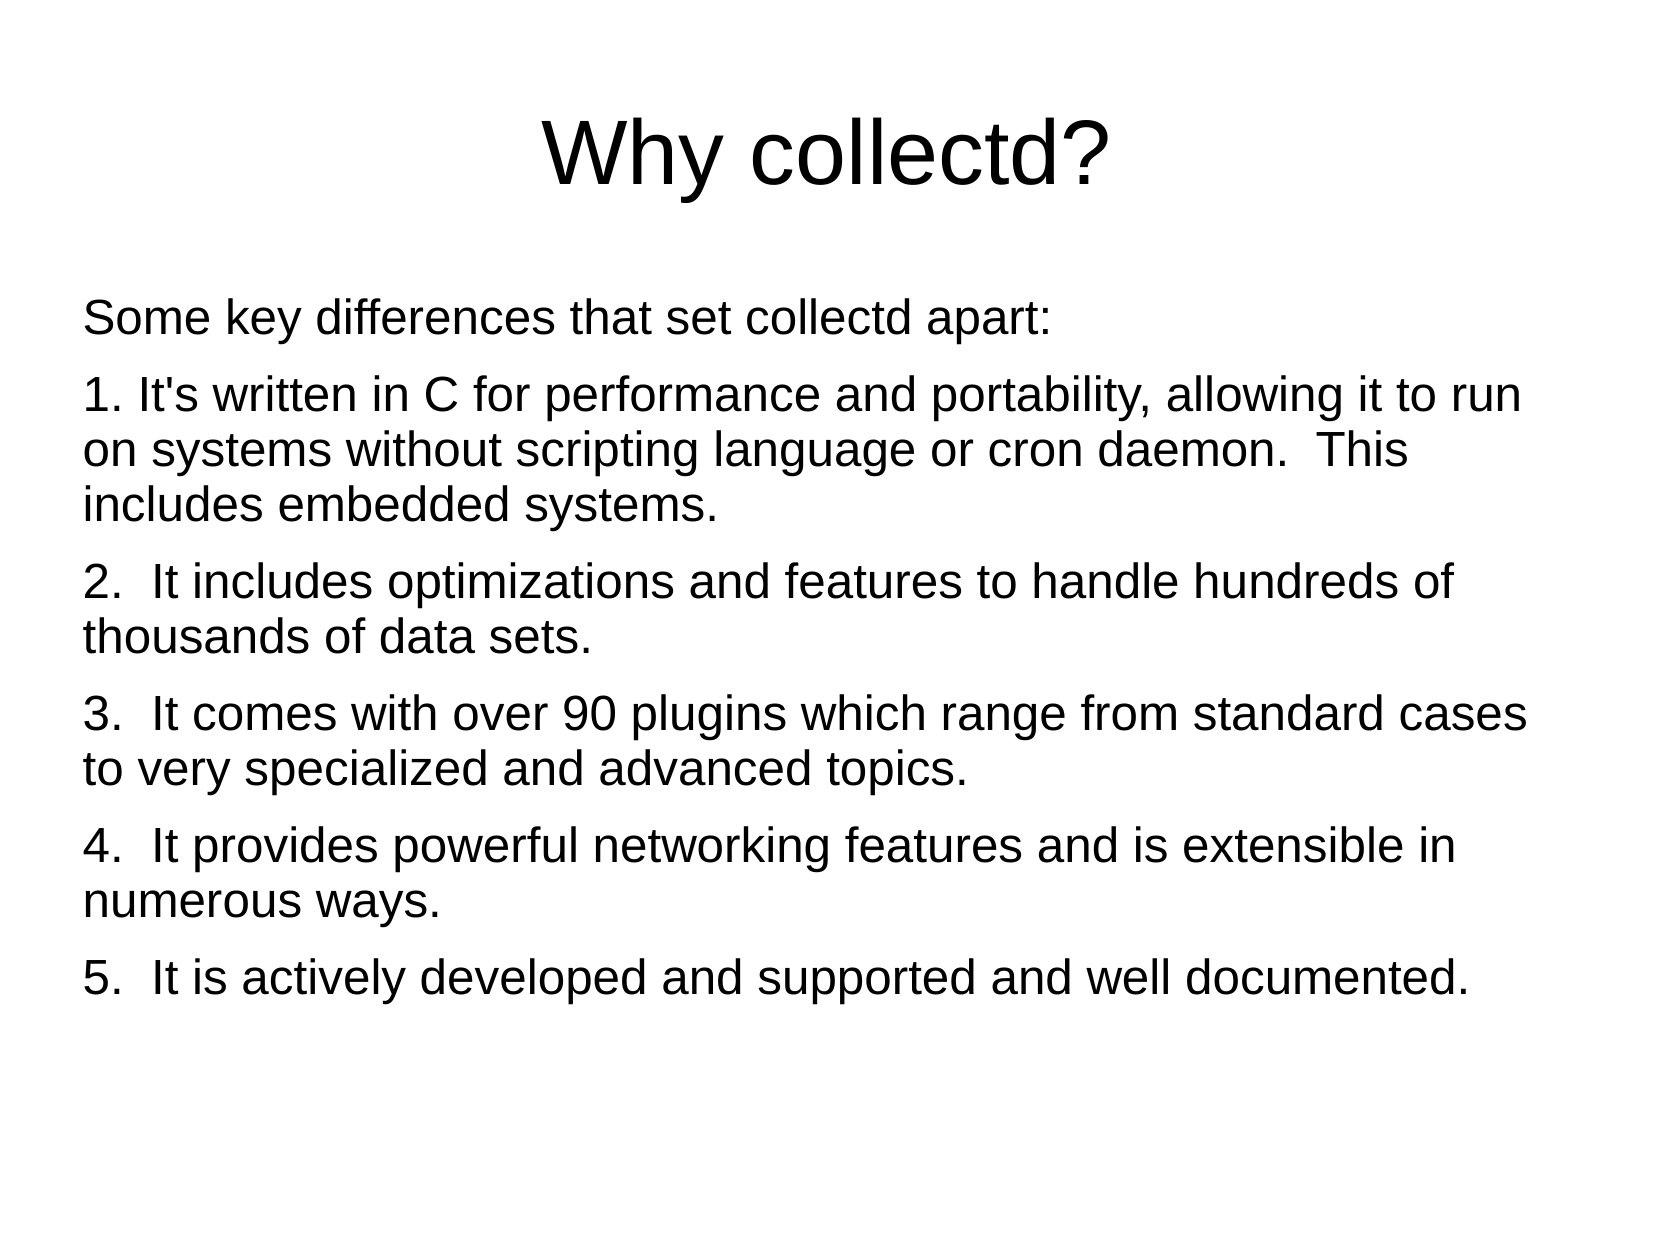

# Why collectd?
Some key differences that set collectd apart:
1. It's written in C for performance and portability, allowing it to run on systems without scripting language or cron daemon. This includes embedded systems.
2. It includes optimizations and features to handle hundreds of thousands of data sets.
3. It comes with over 90 plugins which range from standard cases to very specialized and advanced topics.
4. It provides powerful networking features and is extensible in numerous ways.
5. It is actively developed and supported and well documented.